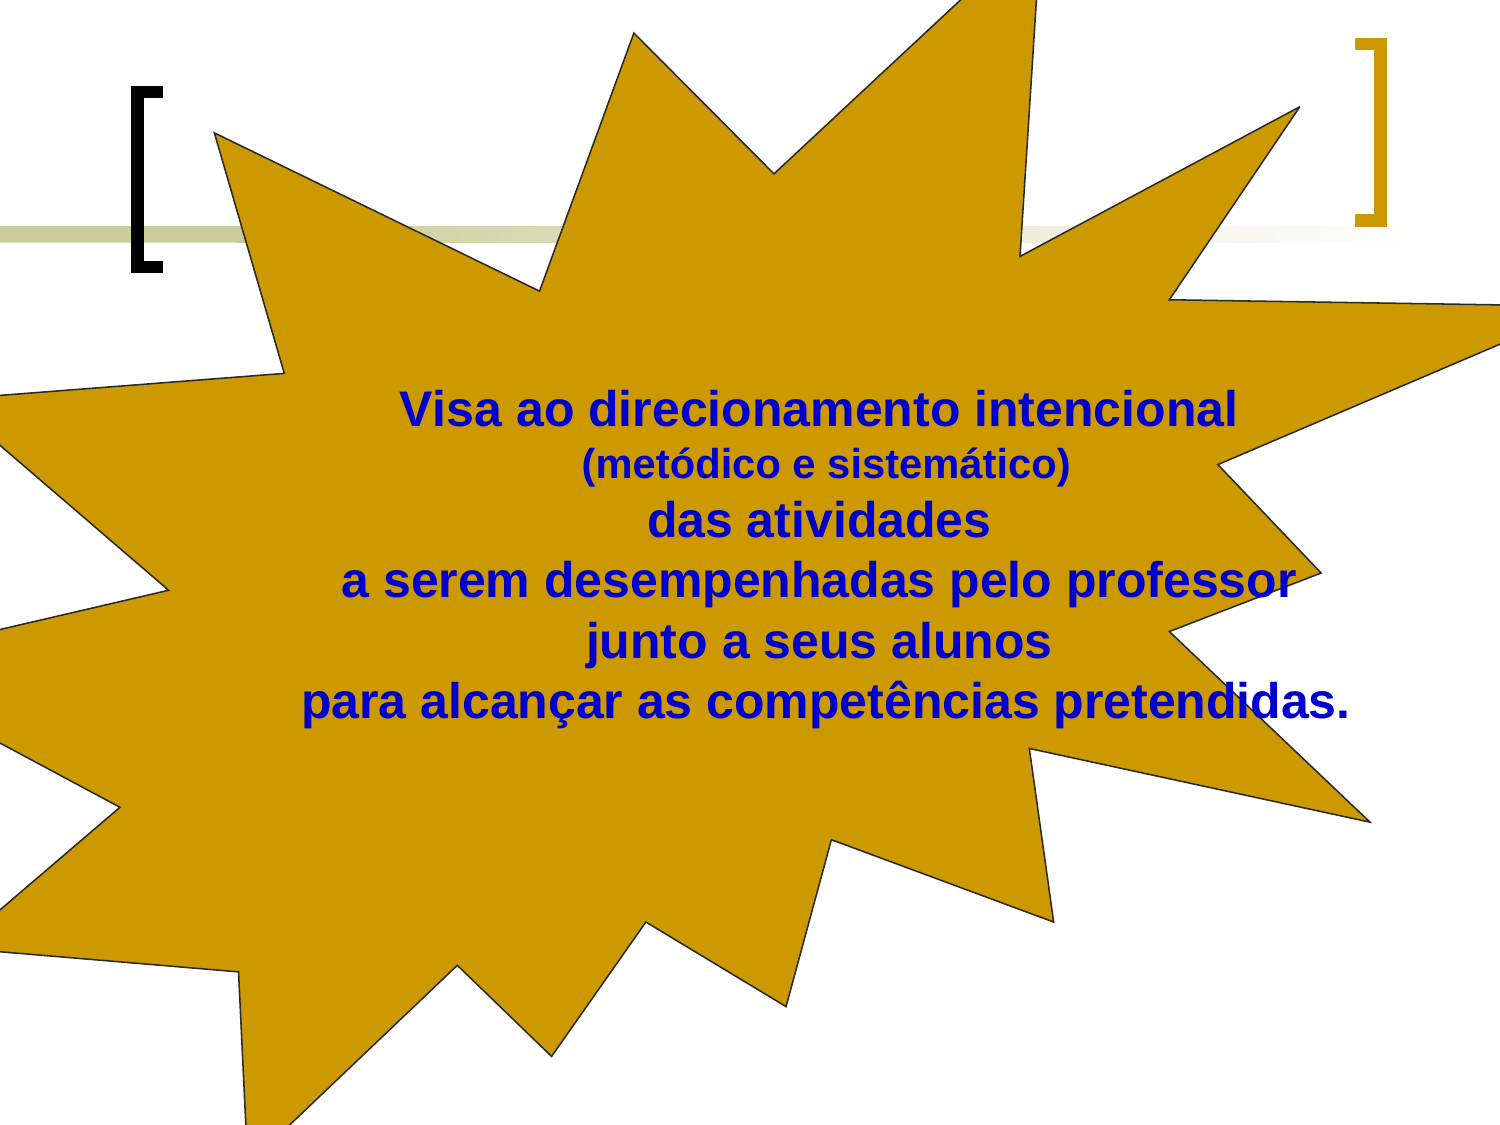

Visa ao direcionamento intencional
(metódico e sistemático)
das atividades
 a serem desempenhadas pelo professor
junto a seus alunos
para alcançar as competências pretendidas.